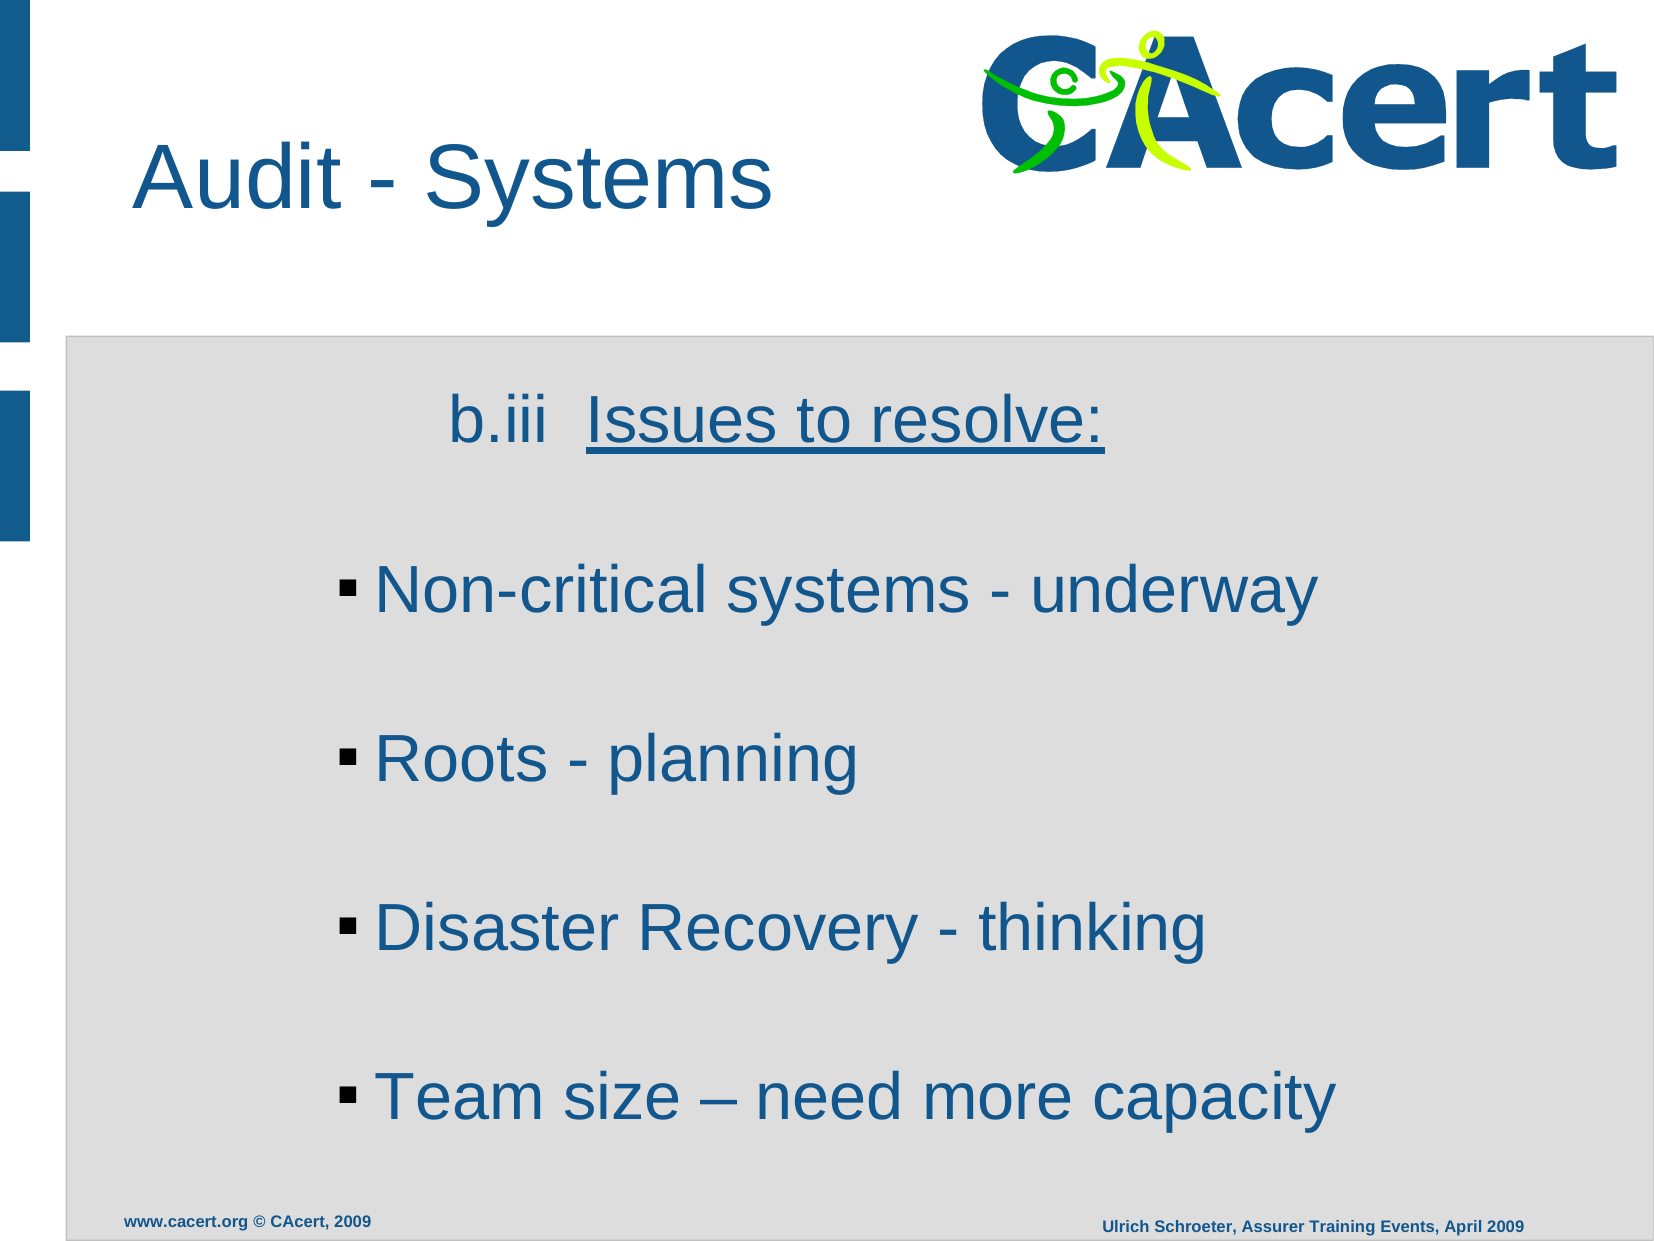

Audit - Systems
 b.iii Issues to resolve:
 Non-critical systems - underway
 Roots - planning
 Disaster Recovery - thinking
 Team size – need more capacity